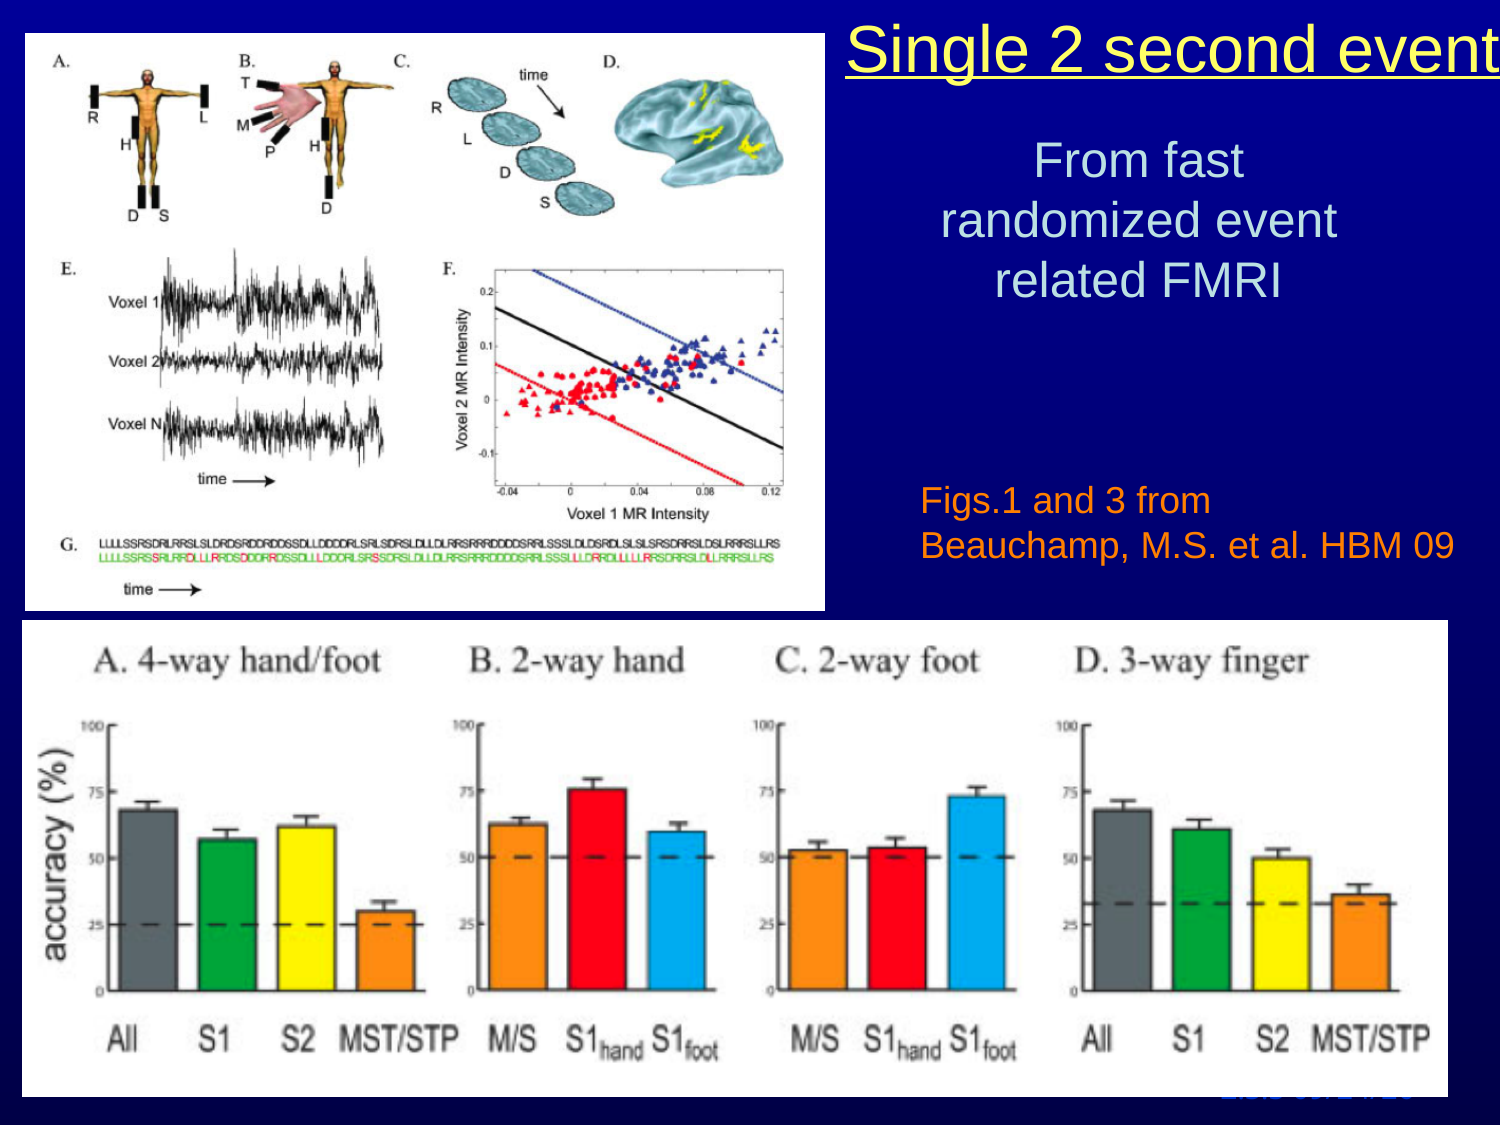

# Single 2 second event
From fast randomized event related FMRI
Figs.1 and 3 from
Beauchamp, M.S. et al. HBM 09